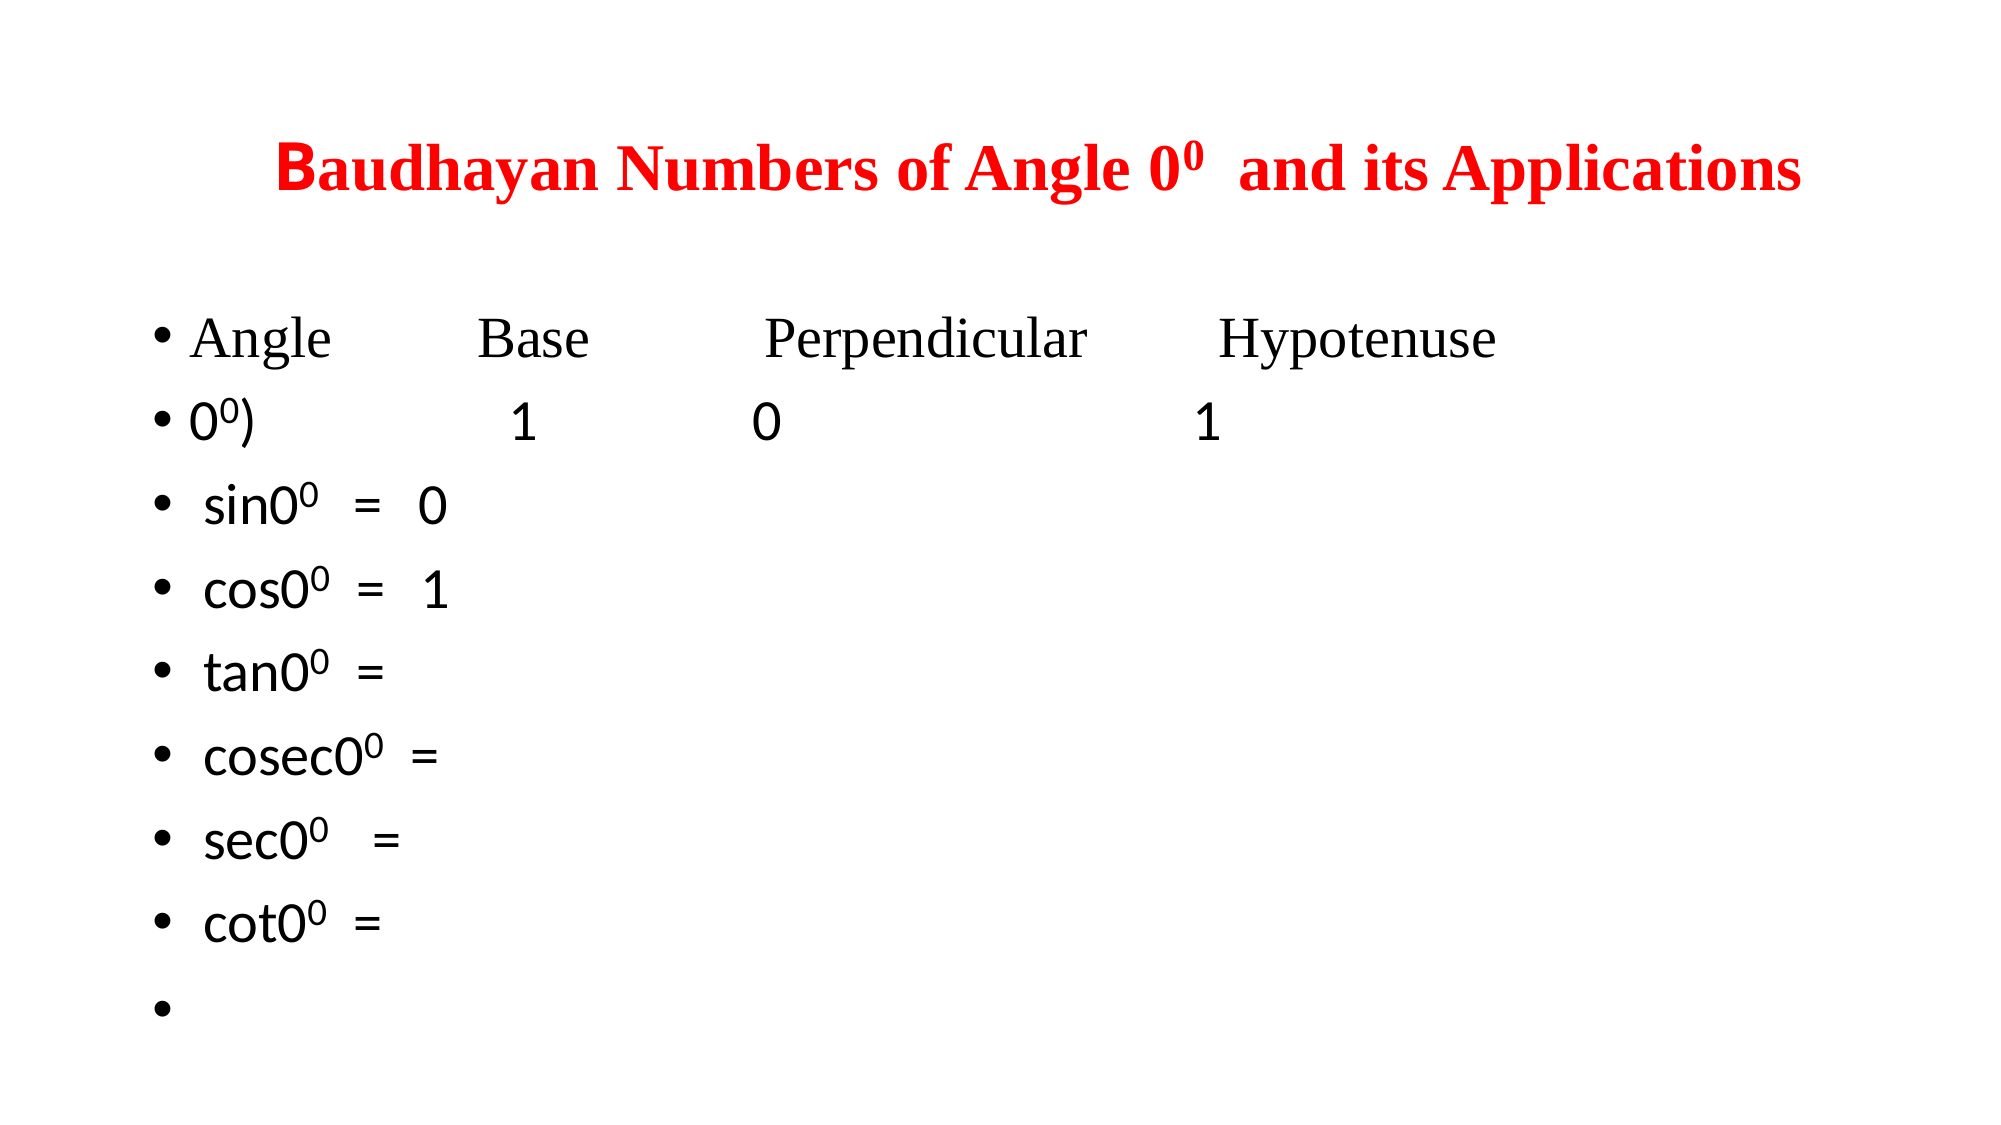

# Baudhayan Numbers of Angle 00 and its Applications
Angle Base Perpendicular Hypotenuse
00) 1			0 1
 sin00 = 0
 cos00 = 1
 tan00 =
 cosec00 =
 sec00 =
 cot00 =